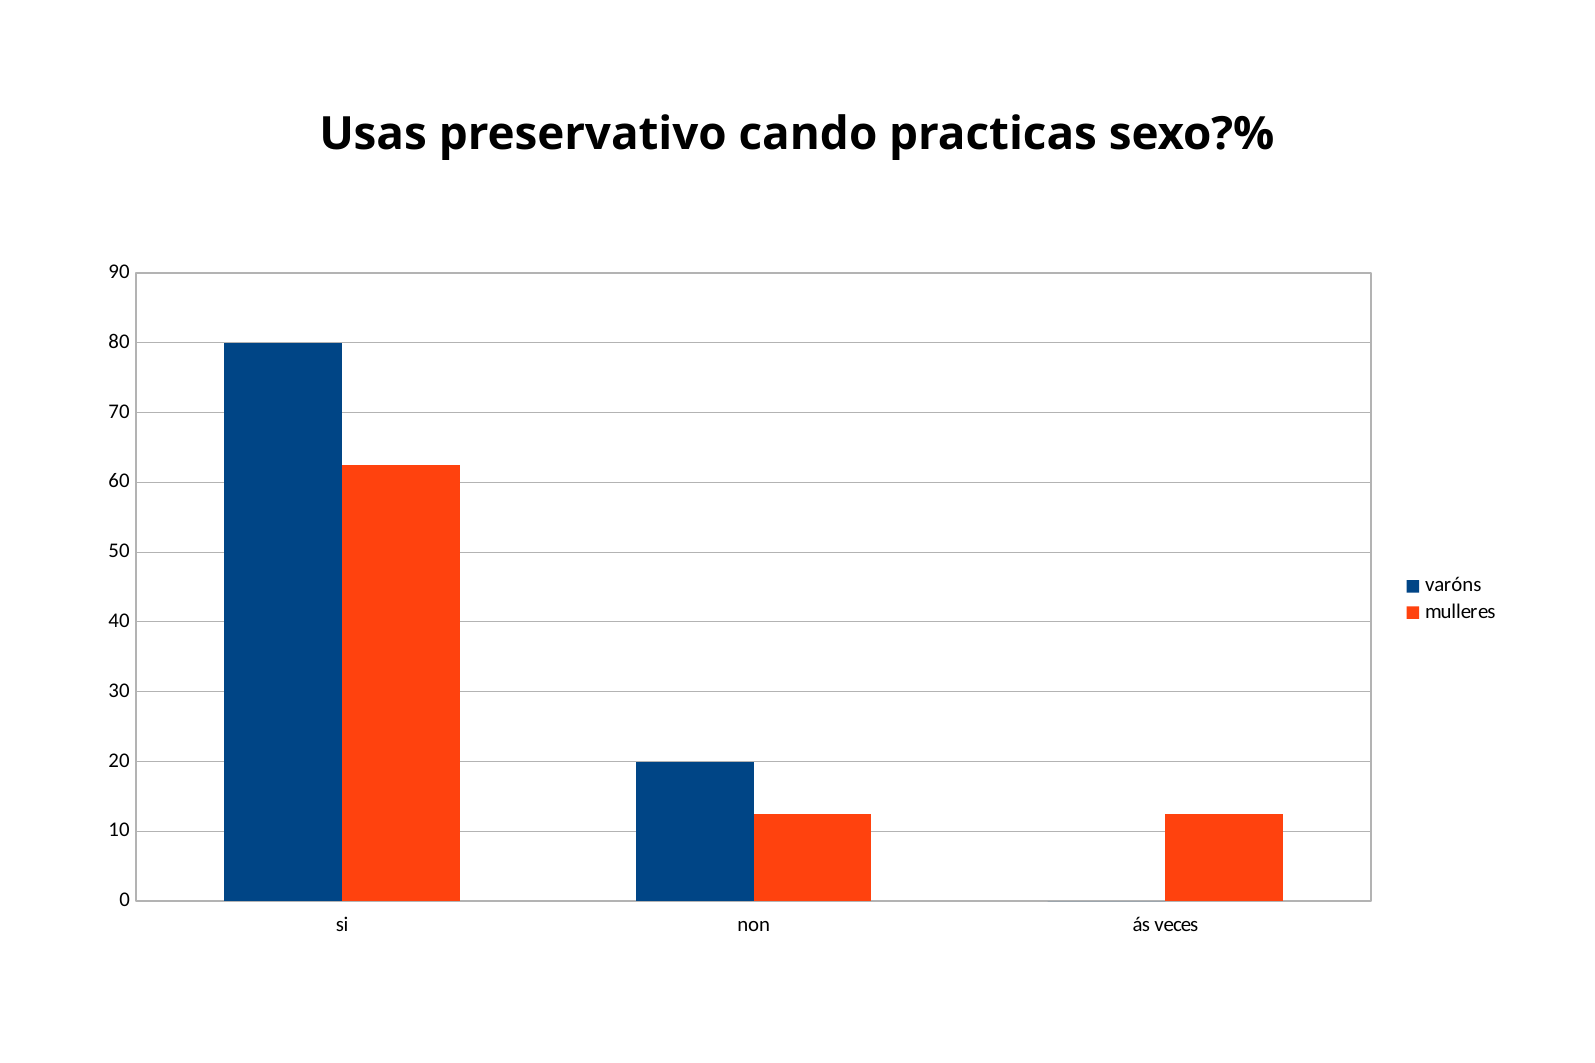

# Usas preservativo cando practicas sexo?%
### Chart
| Category | varóns | mulleres |
|---|---|---|
| si | 80.0 | 62.5 |
| non | 20.0 | 12.5 |
| ás veces | 0.0 | 12.5 |